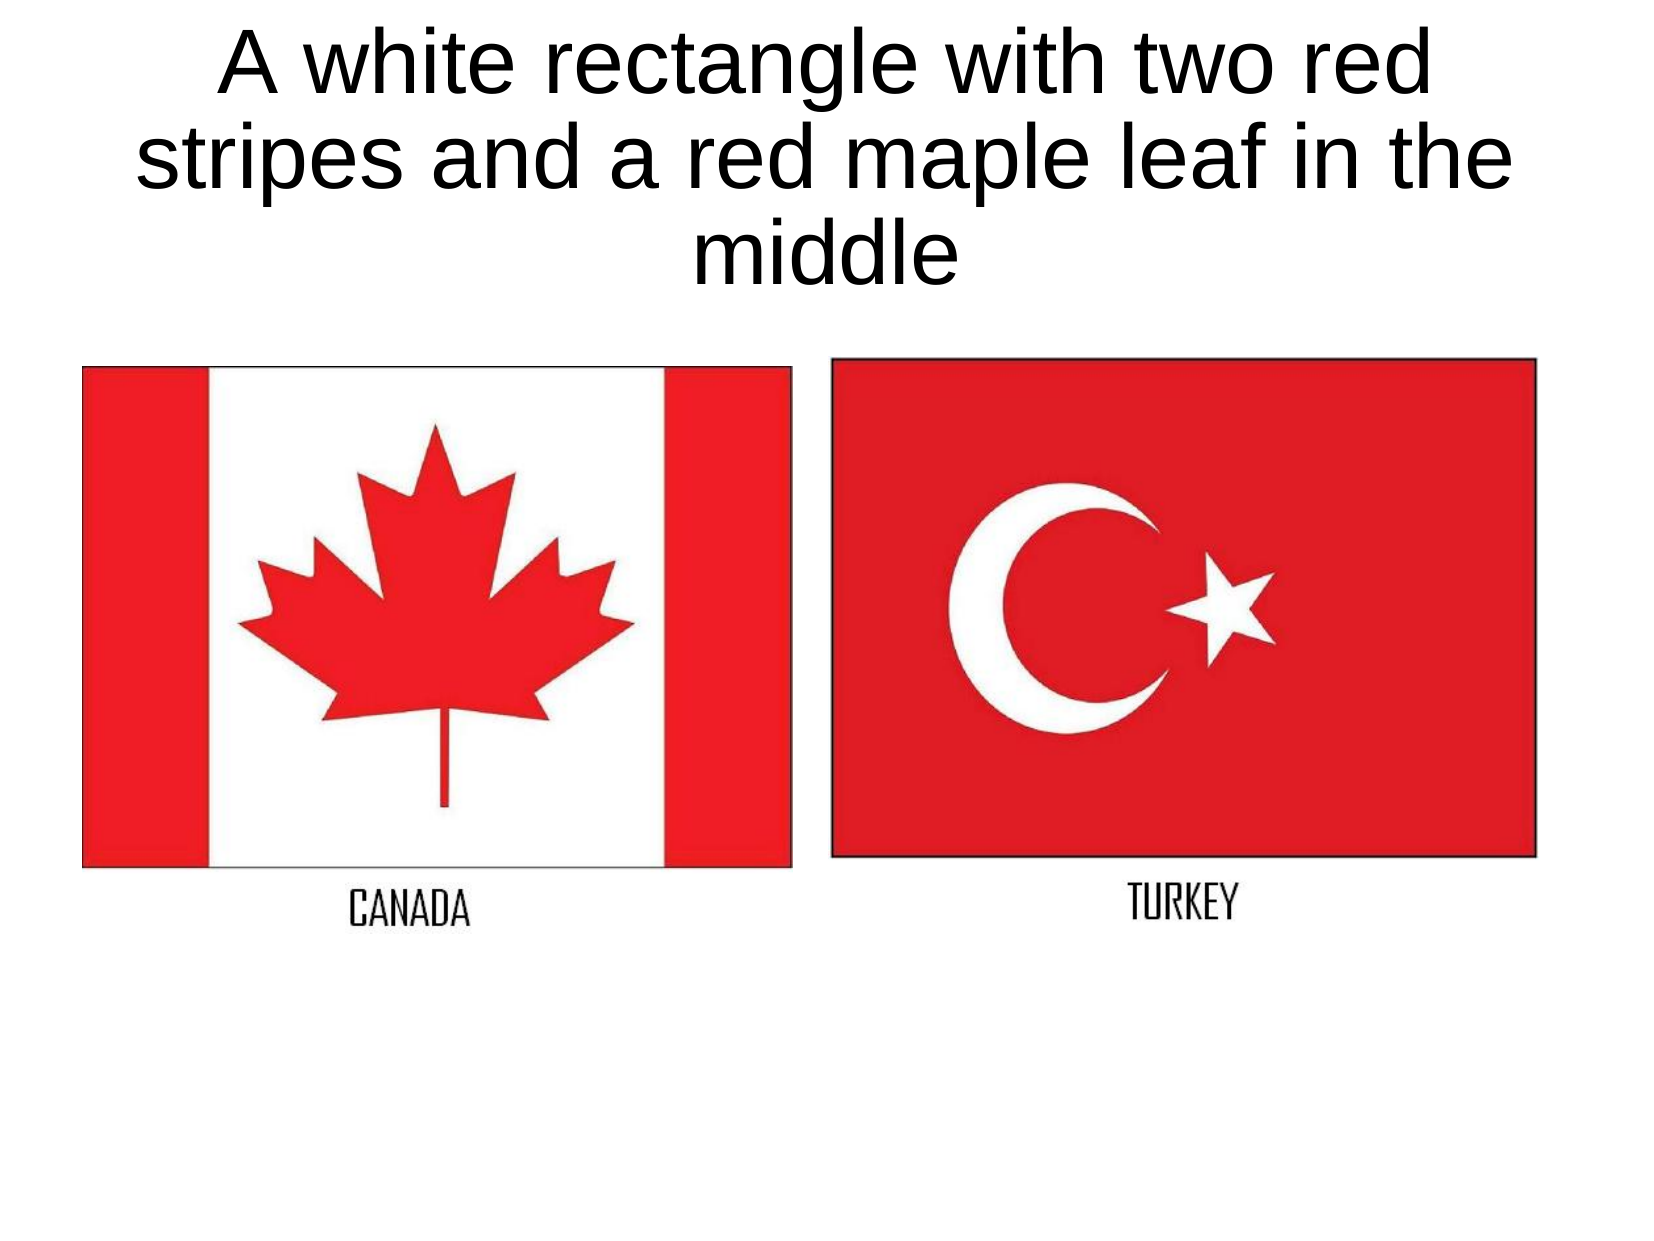

# A white rectangle with two red stripes and a red maple leaf in the middle